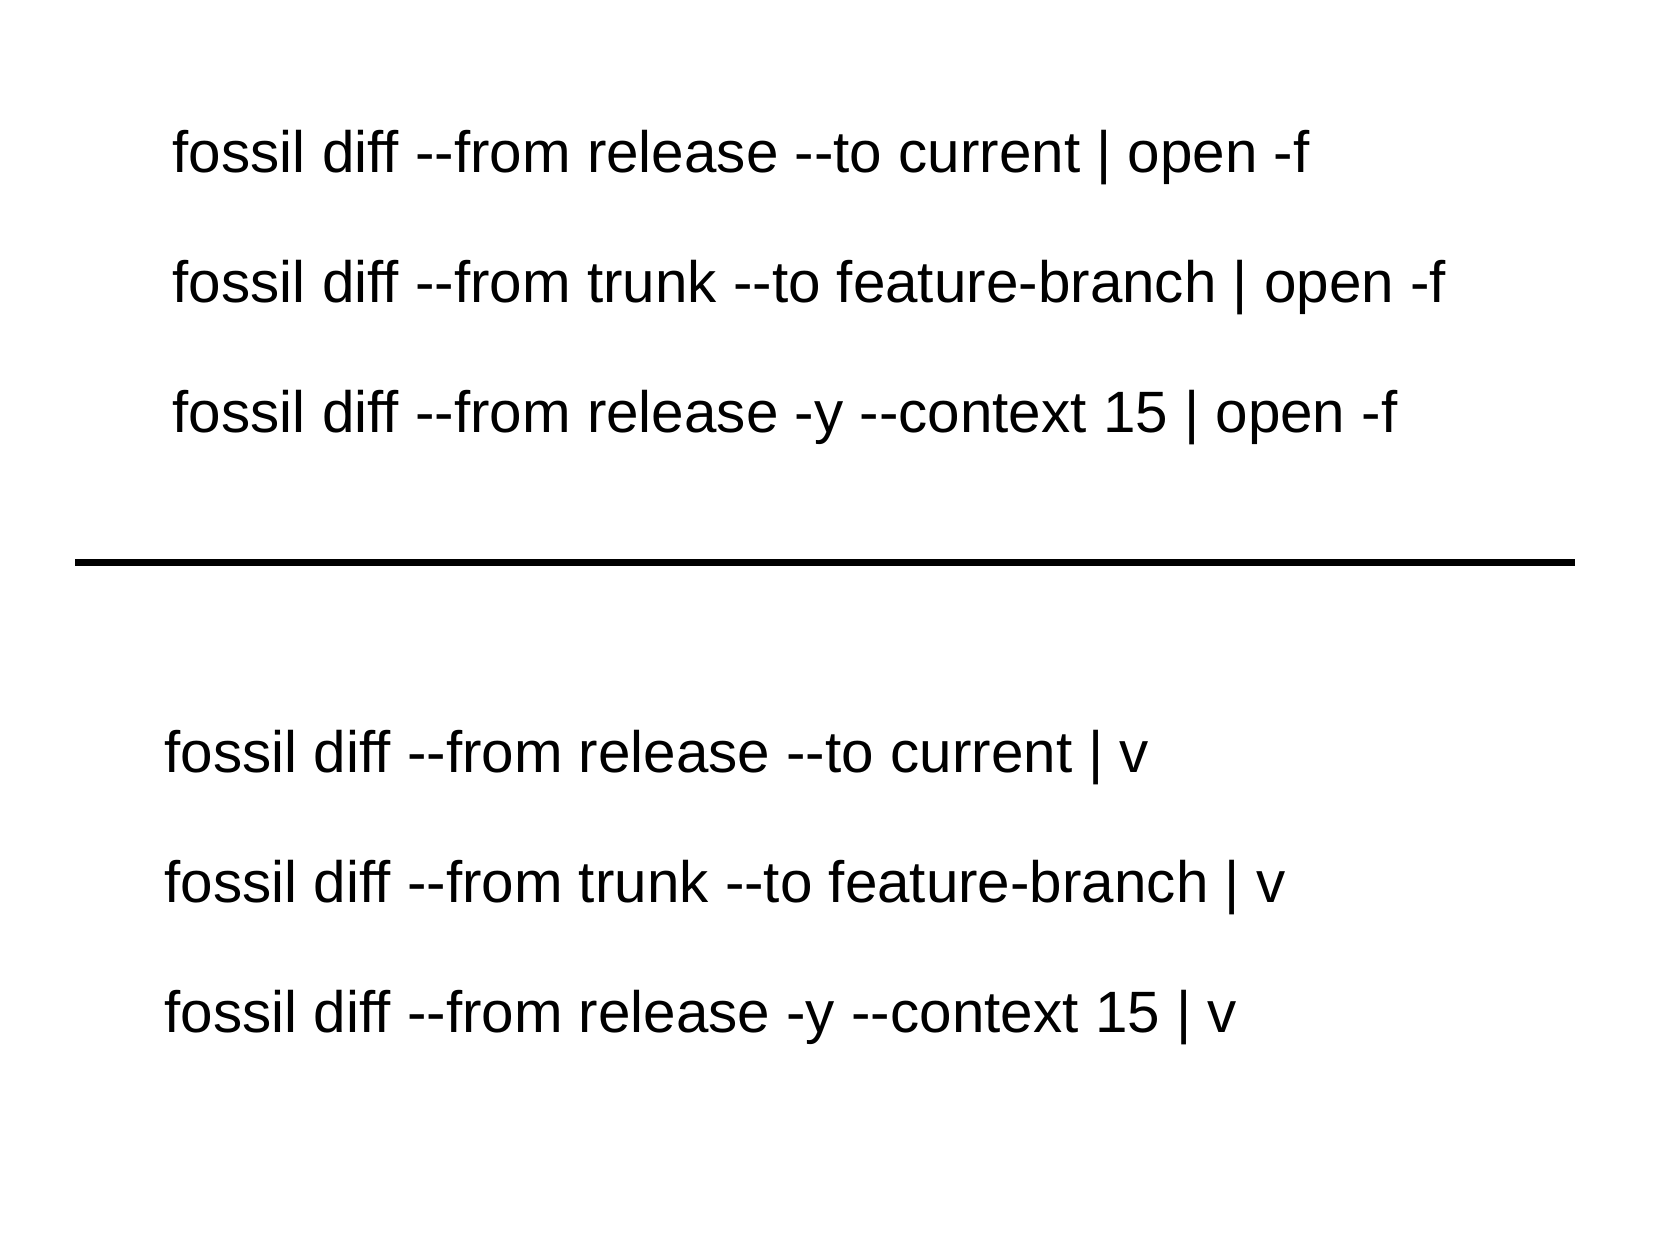

fossil diff --from release --to current | open -f
fossil diff --from trunk --to feature-branch | open -f
fossil diff --from release -y --context 15 | open -f
fossil diff --from release --to current | v
fossil diff --from trunk --to feature-branch | v
fossil diff --from release -y --context 15 | v